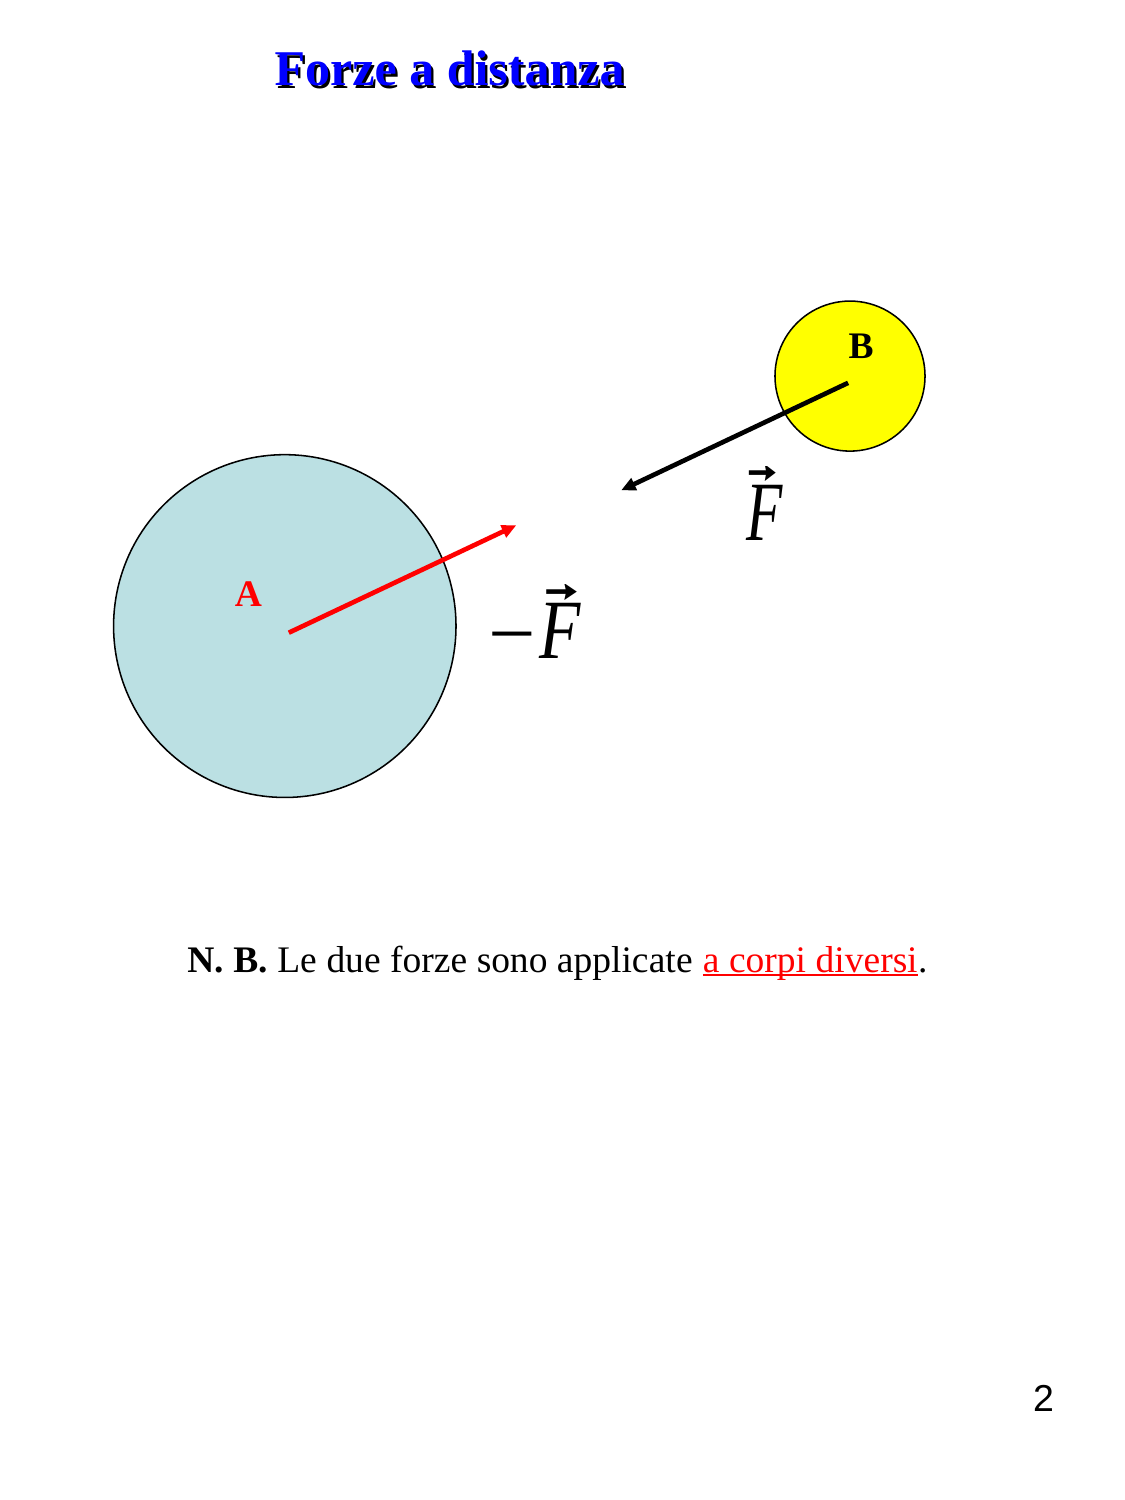

Forze a distanza
B
A
N. B. Le due forze sono applicate a corpi diversi.
P2 Forze e Lavoro
2